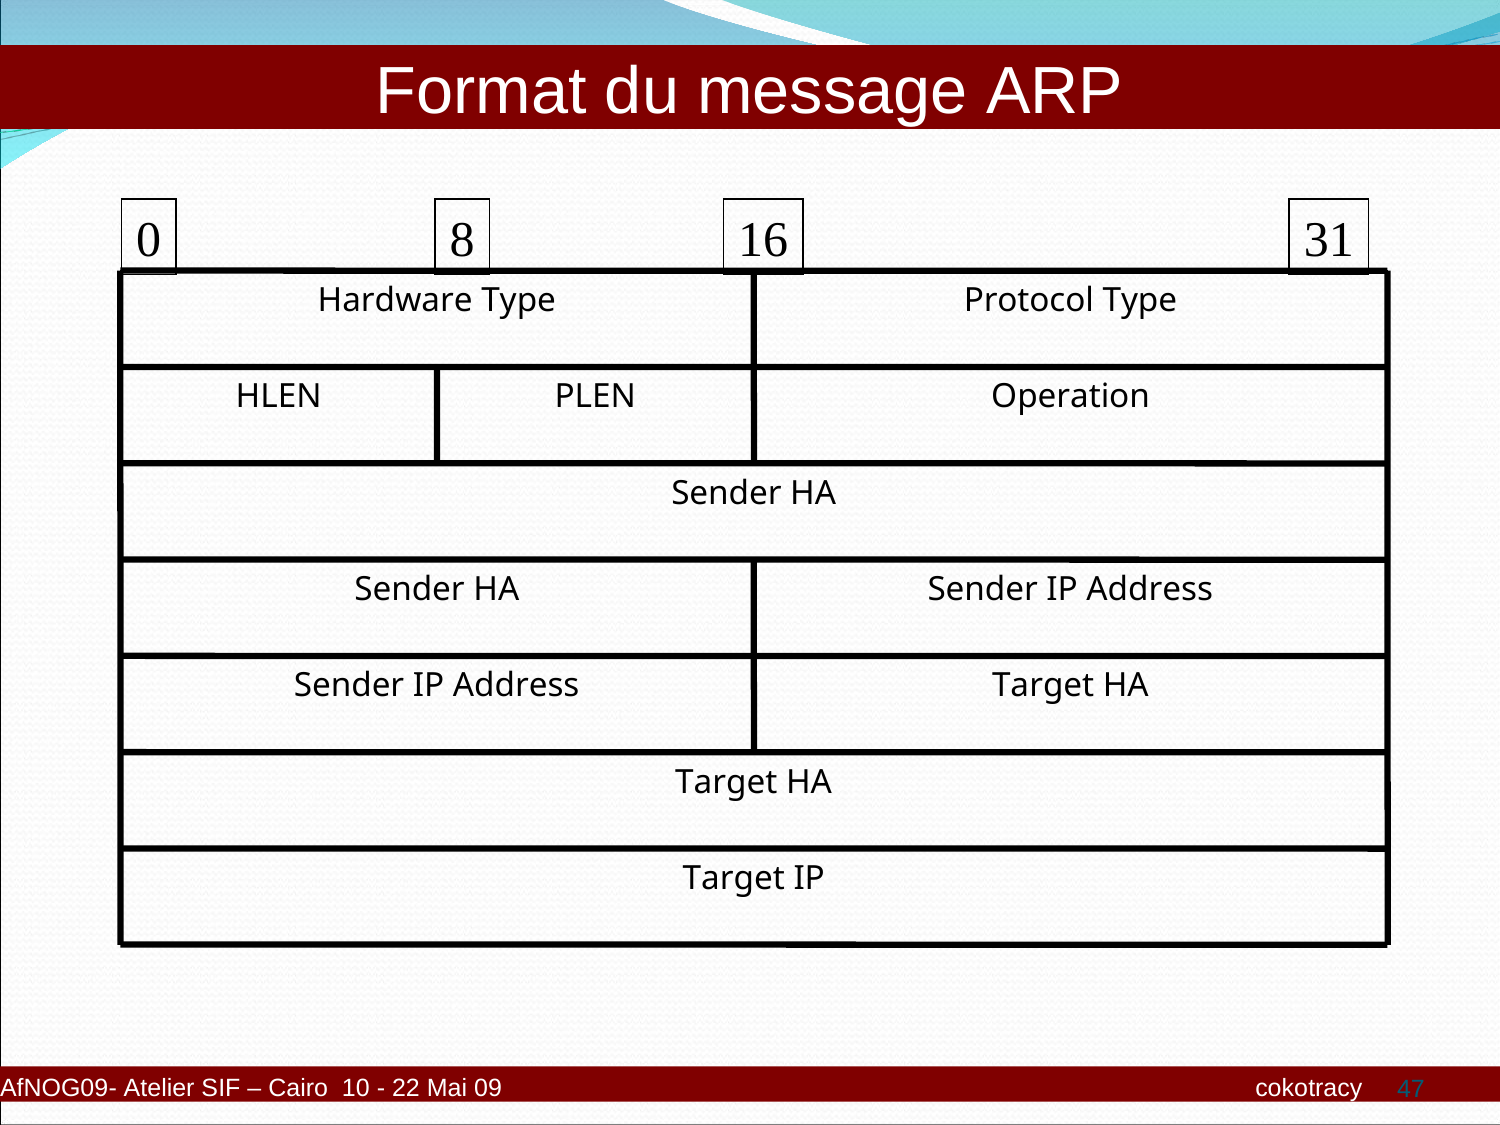

Format du message ARP
0
8
16
31
Hardware Type
Protocol Type
HLEN
PLEN
Operation
Sender HA
Sender HA
Sender IP Address
Sender IP Address
Target HA
Target HA
Target IP
AfNOG09- Atelier SIF – Cairo 10 - 22 Mai 09 cokotracy